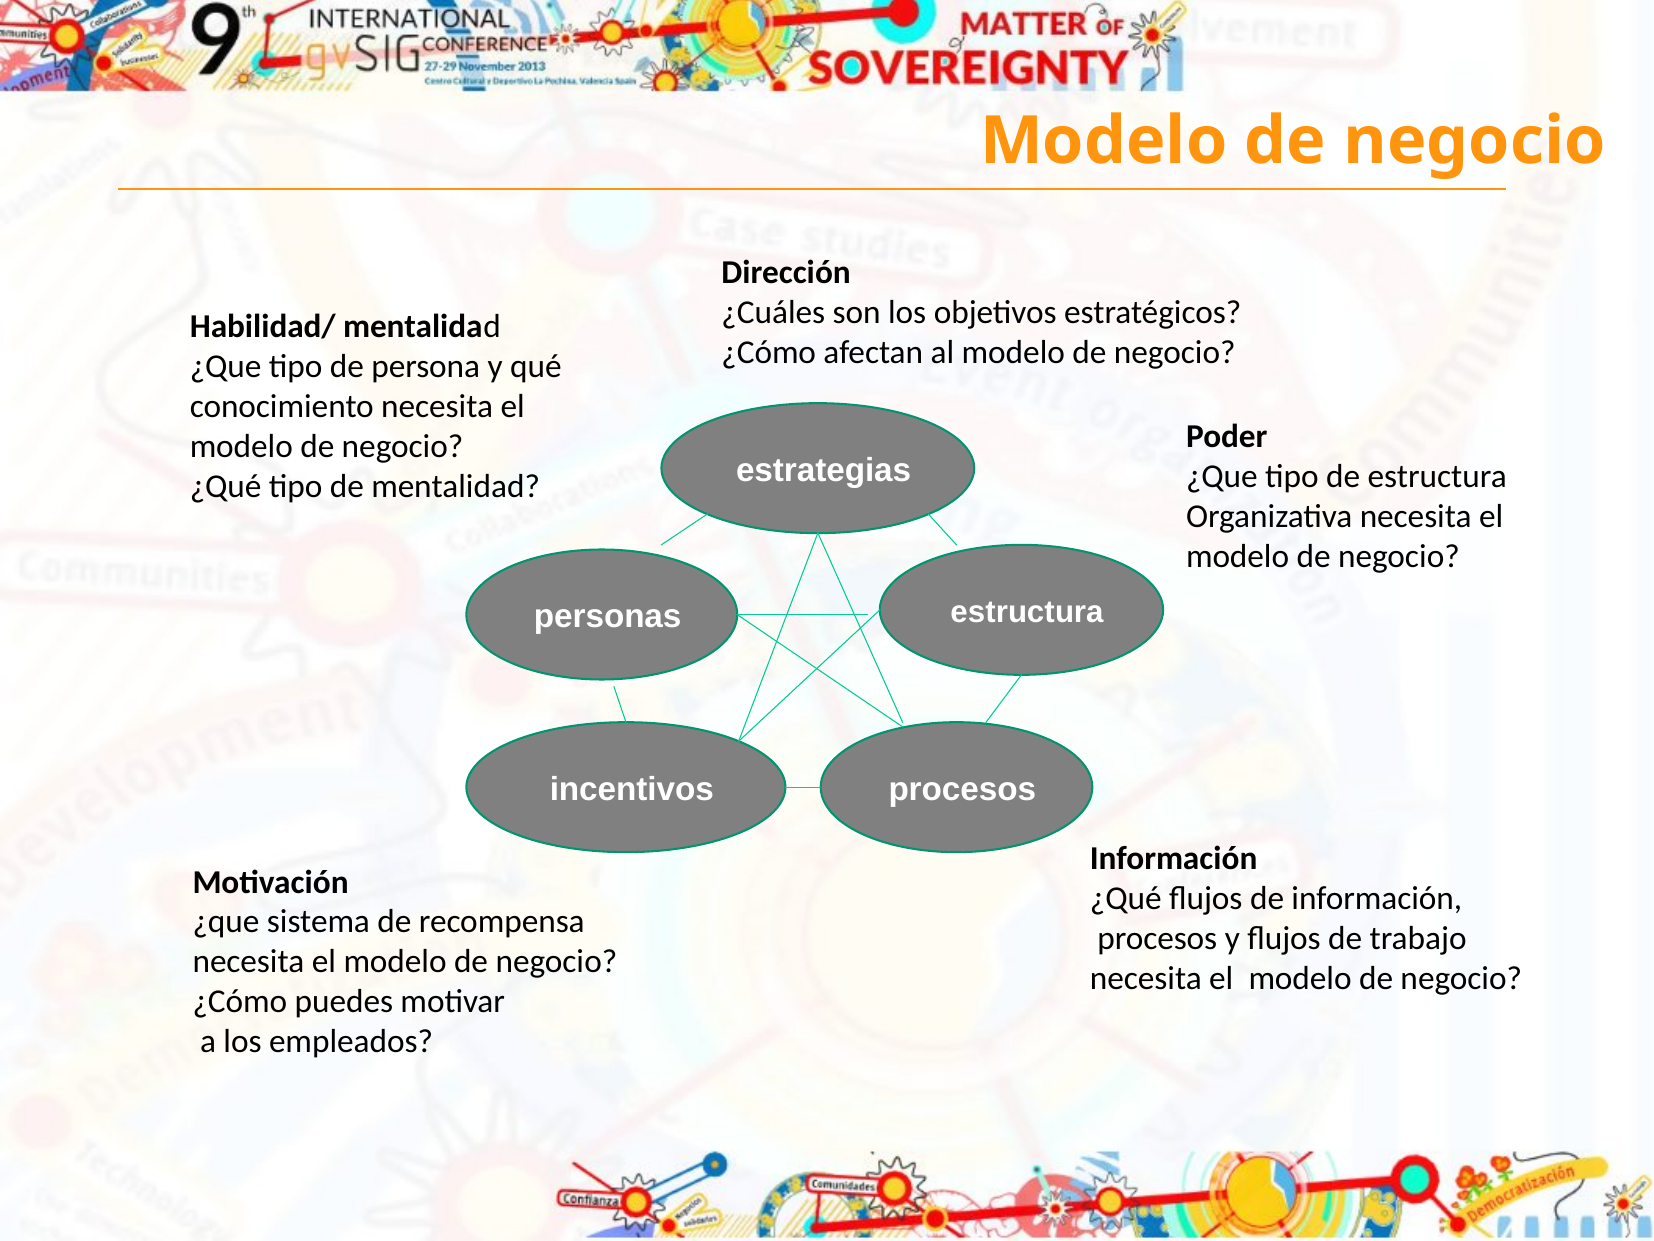

# Modelo de negocio
Dirección
¿Cuáles son los objetivos estratégicos?
¿Cómo afectan al modelo de negocio?
Habilidad/ mentalidad
¿Que tipo de persona y qué
conocimiento necesita el
modelo de negocio?
¿Qué tipo de mentalidad?
estrategias
Poder
¿Que tipo de estructura
Organizativa necesita el
modelo de negocio?
estructura
personas
incentivos
procesos
Información
¿Qué flujos de información,
 procesos y flujos de trabajo
necesita el modelo de negocio?
Motivación
¿que sistema de recompensa
necesita el modelo de negocio?
¿Cómo puedes motivar
 a los empleados?